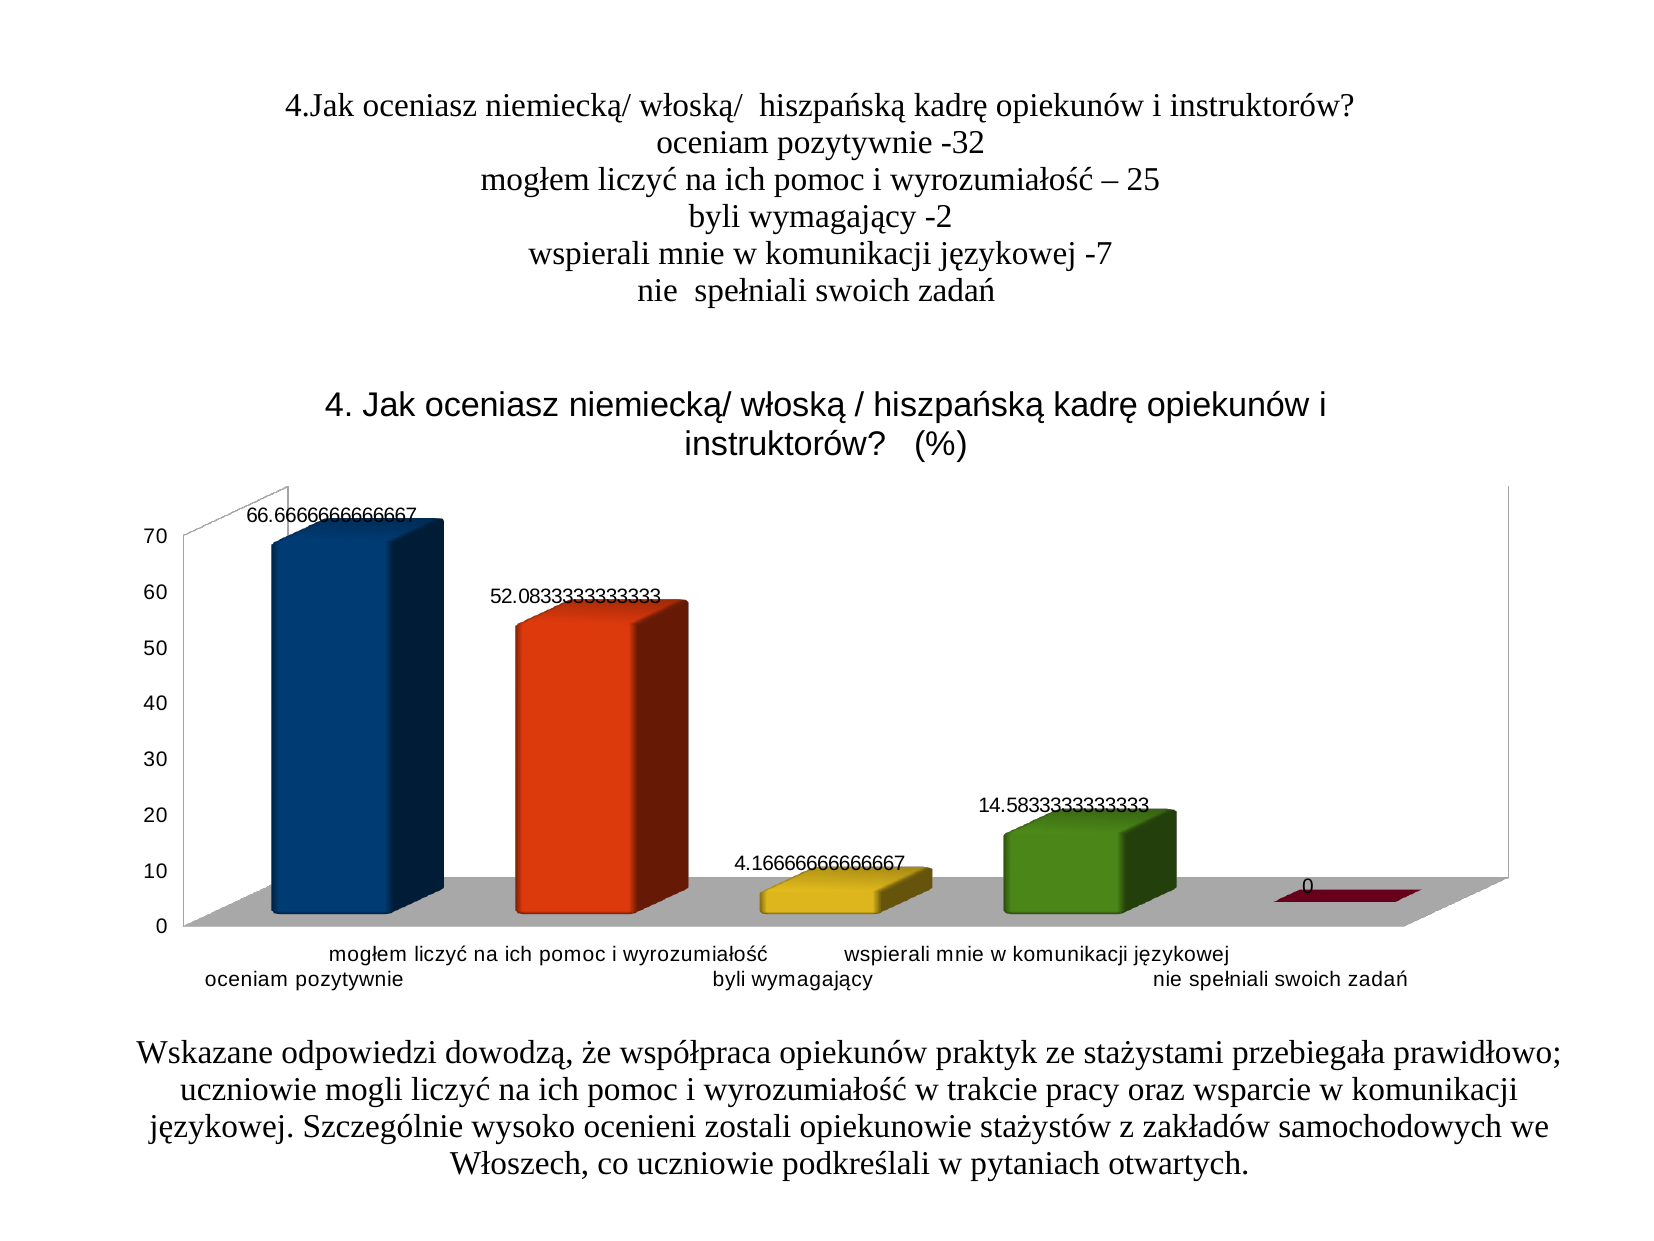

# 4.Jak oceniasz niemiecką/ włoską/ hiszpańską kadrę opiekunów i instruktorów? oceniam pozytywnie -32 mogłem liczyć na ich pomoc i wyrozumiałość – 25 byli wymagający -2 wspierali mnie w komunikacji językowej -7 nie spełniali swoich zadań
[unsupported chart]
Wskazane odpowiedzi dowodzą, że współpraca opiekunów praktyk ze stażystami przebiegała prawidłowo; uczniowie mogli liczyć na ich pomoc i wyrozumiałość w trakcie pracy oraz wsparcie w komunikacji językowej. Szczególnie wysoko ocenieni zostali opiekunowie stażystów z zakładów samochodowych we Włoszech, co uczniowie podkreślali w pytaniach otwartych.